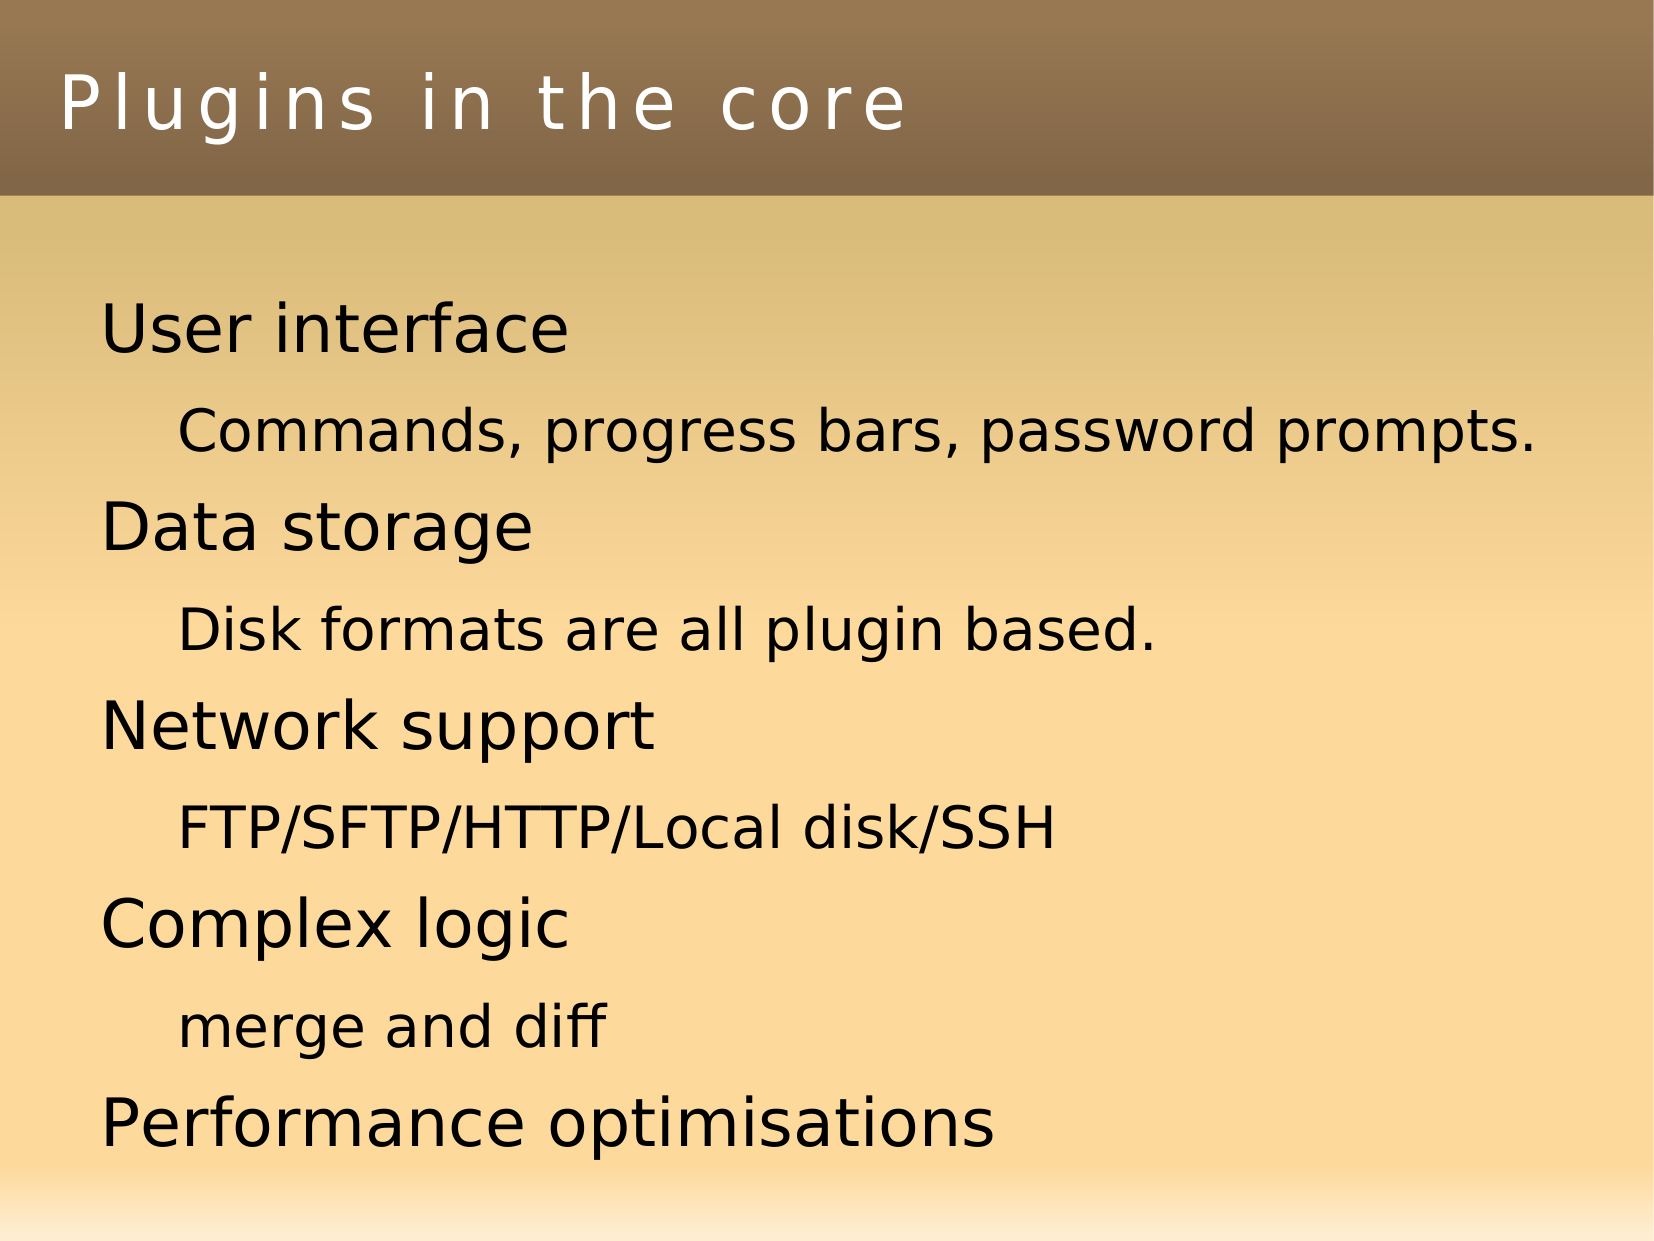

# Plugins in the core
User interface
Commands, progress bars, password prompts.
Data storage
Disk formats are all plugin based.
Network support
FTP/SFTP/HTTP/Local disk/SSH
Complex logic
merge and diff
Performance optimisations